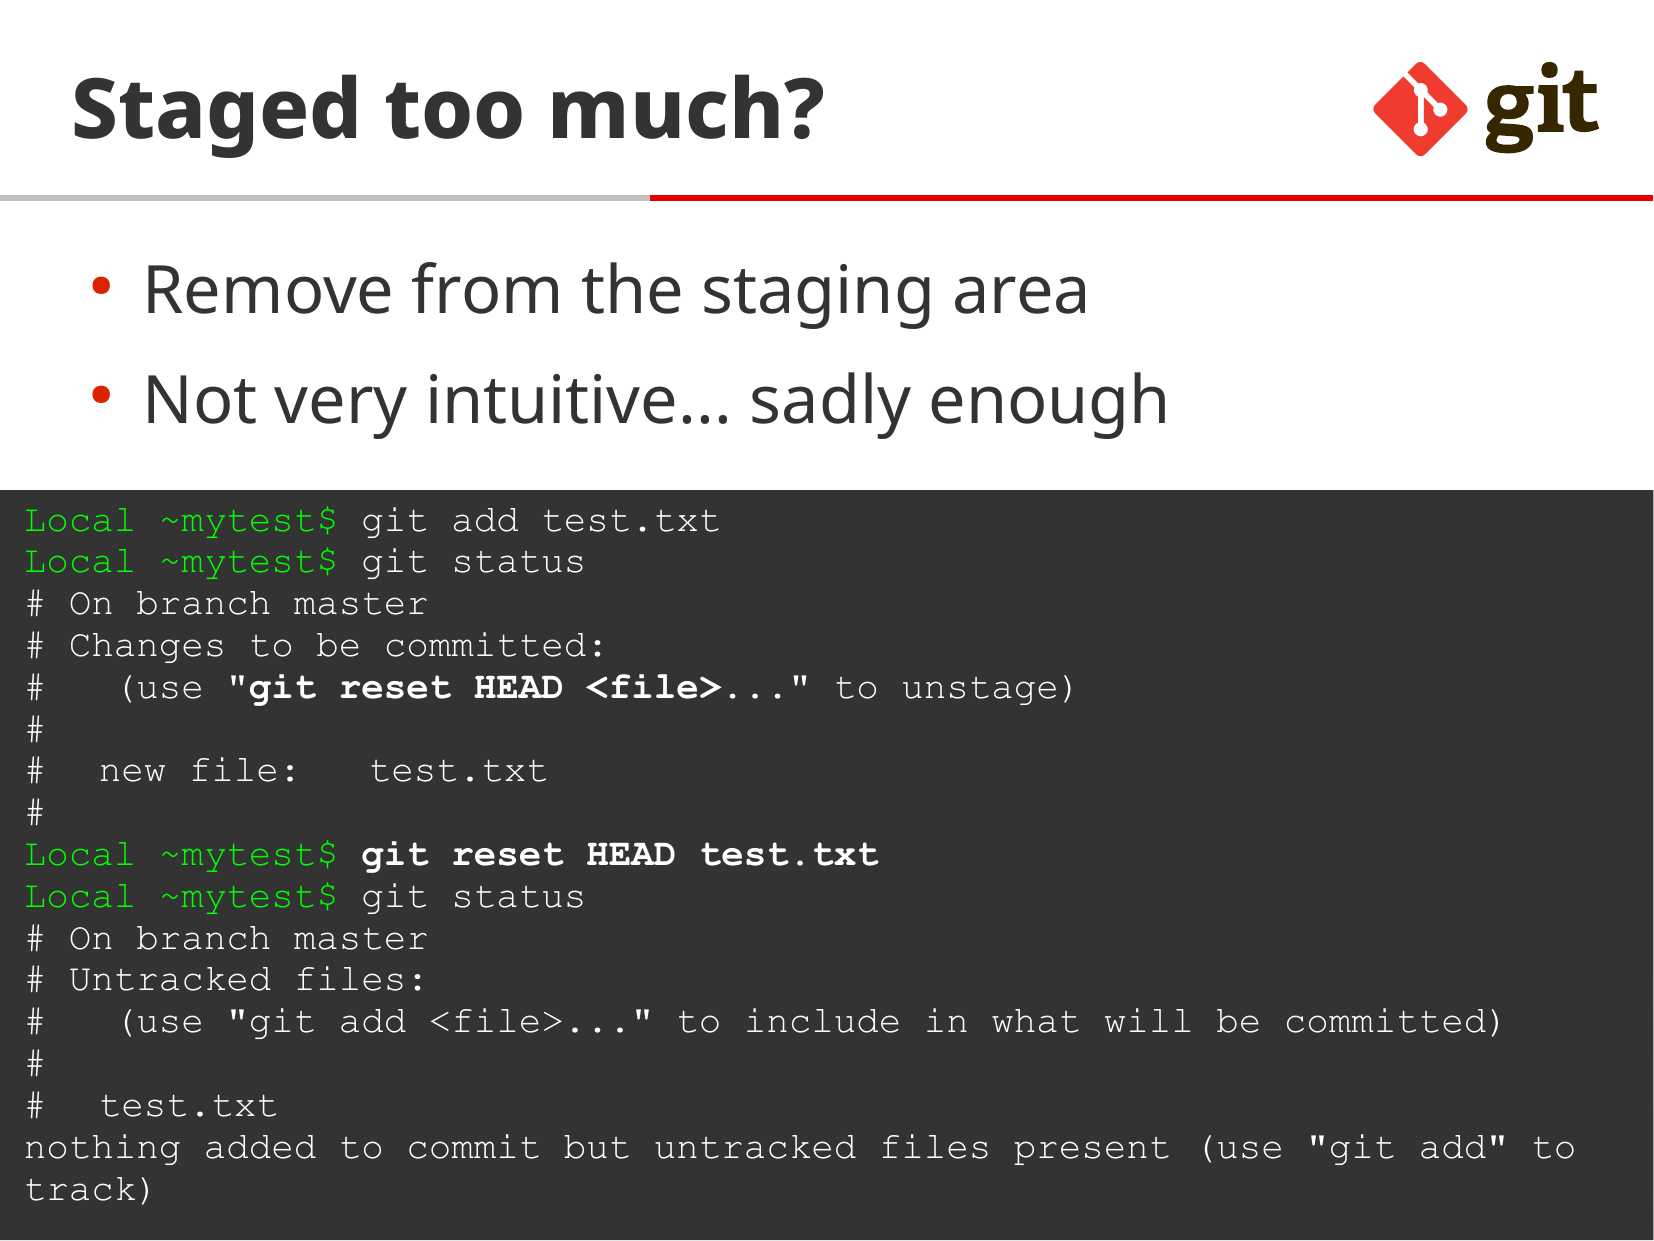

# Staged too much?
Remove from the staging area
Not very intuitive... sadly enough
Local ~mytest$ git add test.txt
Local ~mytest$ git status
# On branch master
# Changes to be committed:
# (use "git reset HEAD <file>..." to unstage)
#
#	new file: test.txt
#
Local ~mytest$ git reset HEAD test.txt
Local ~mytest$ git status
# On branch master
# Untracked files:
# (use "git add <file>..." to include in what will be committed)
#
#	test.txt
nothing added to commit but untracked files present (use "git add" to track)
48